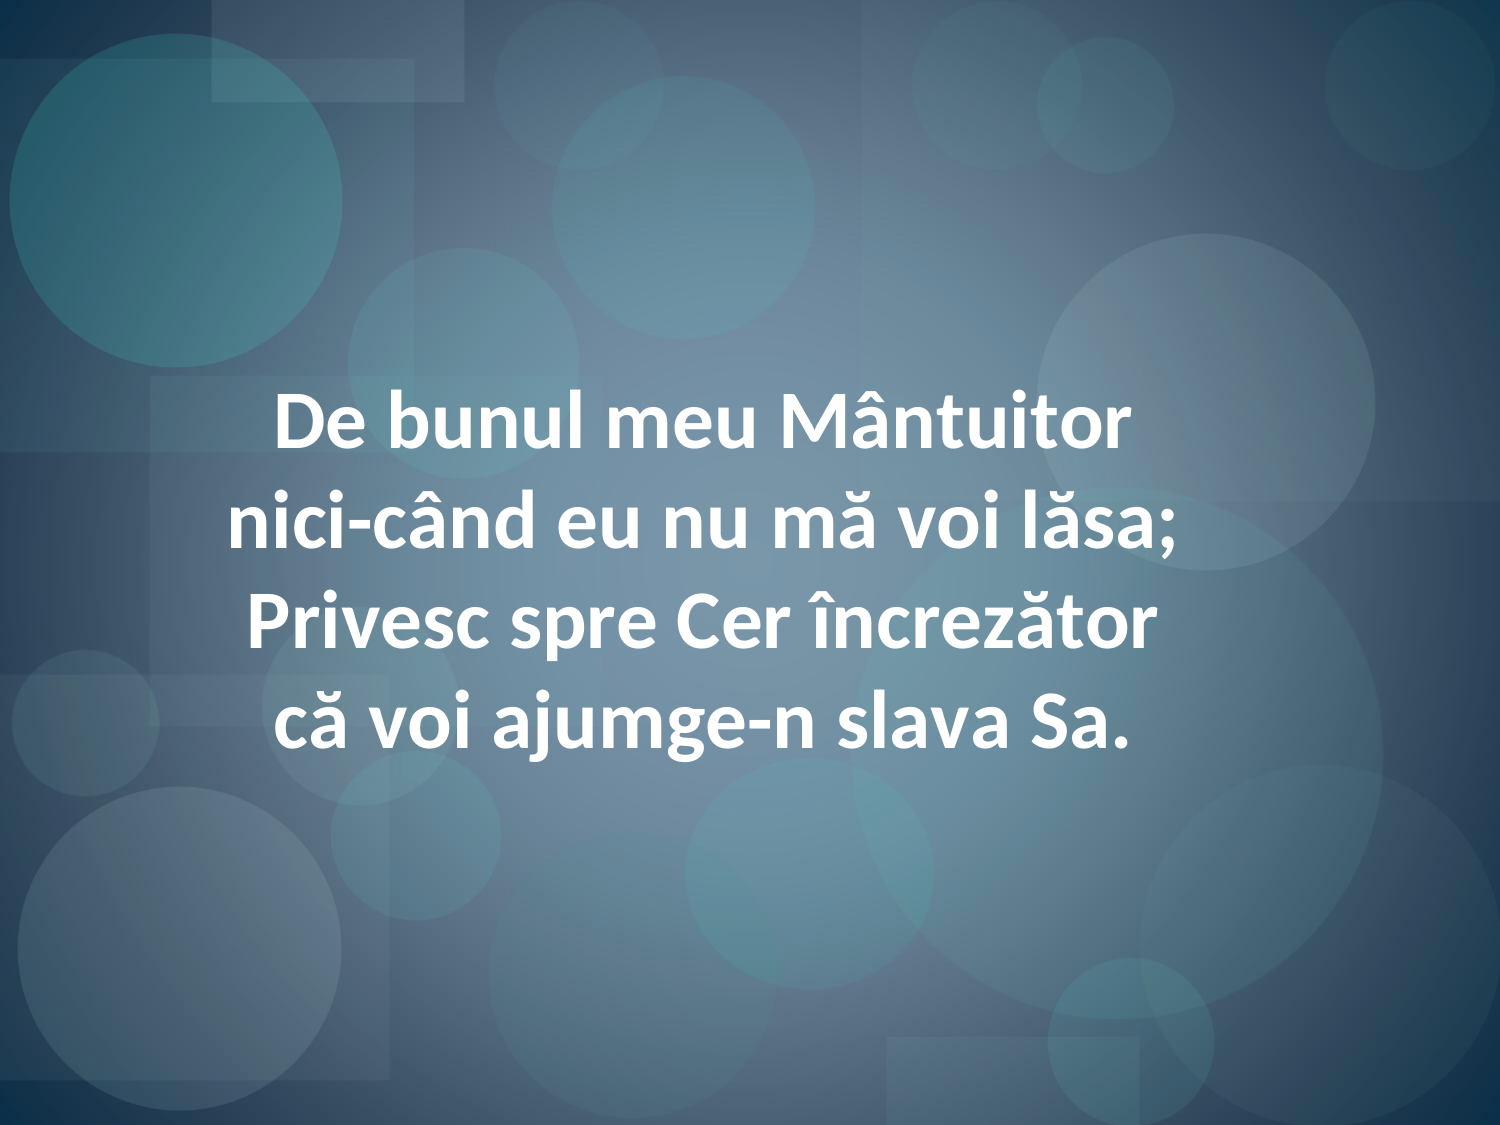

De bunul meu Mântuitor
nici-când eu nu mă voi lăsa;
Privesc spre Cer încrezător
că voi ajumge-n slava Sa.